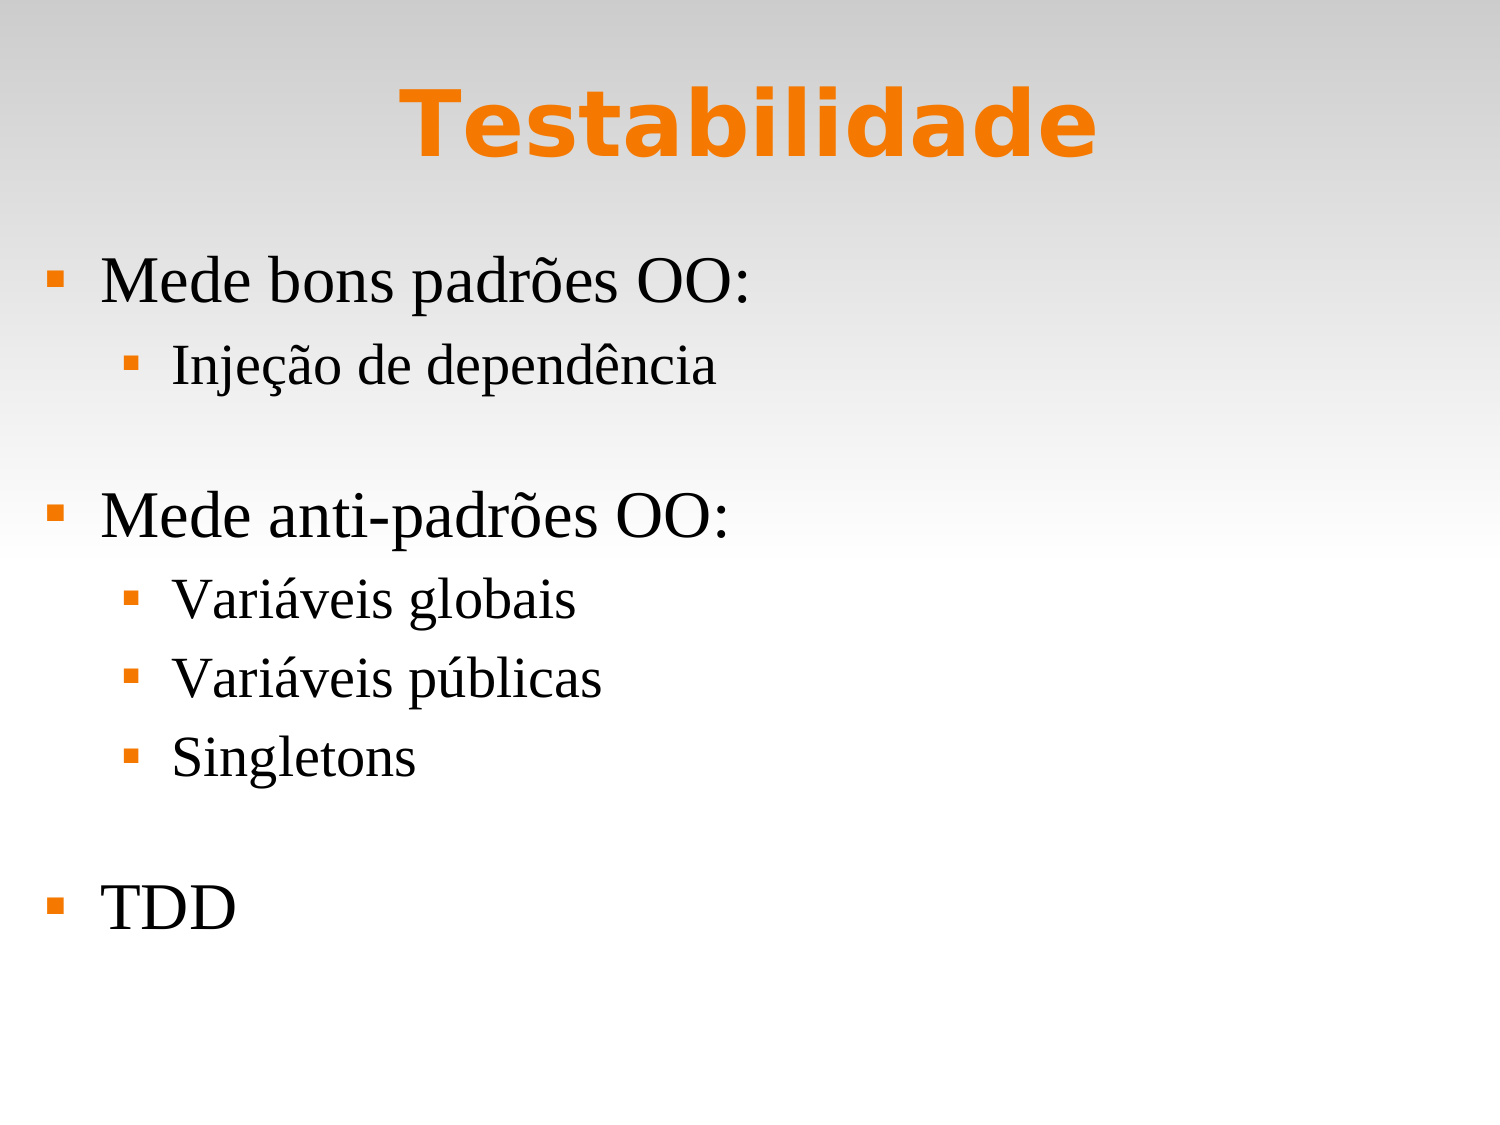

# Testabilidade
Mede bons padrões OO:
Injeção de dependência
Mede anti-padrões OO:
Variáveis globais
Variáveis públicas
Singletons
TDD